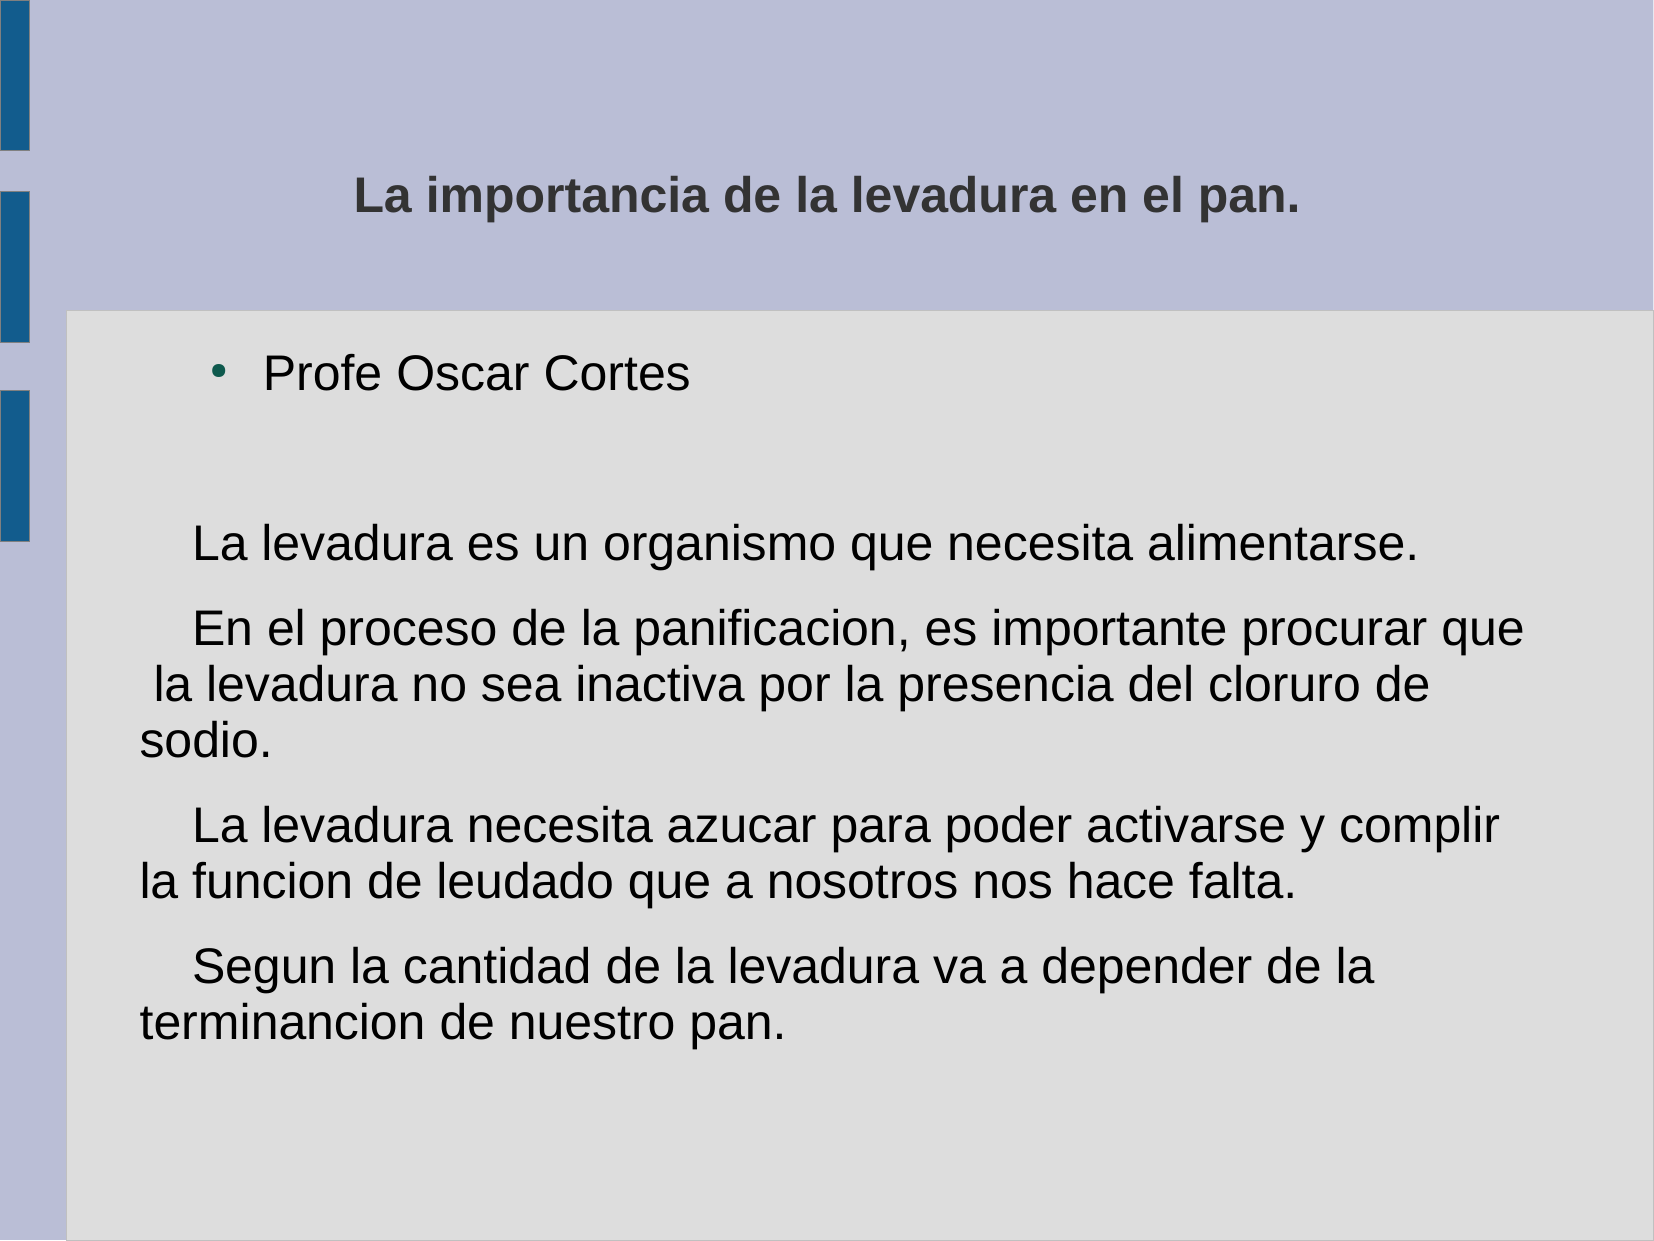

# La importancia de la levadura en el pan.
Profe Oscar Cortes
La levadura es un organismo que necesita alimentarse.
En el proceso de la panificacion, es importante procurar que la levadura no sea inactiva por la presencia del cloruro de sodio.
La levadura necesita azucar para poder activarse y complir la funcion de leudado que a nosotros nos hace falta.
Segun la cantidad de la levadura va a depender de la terminancion de nuestro pan.